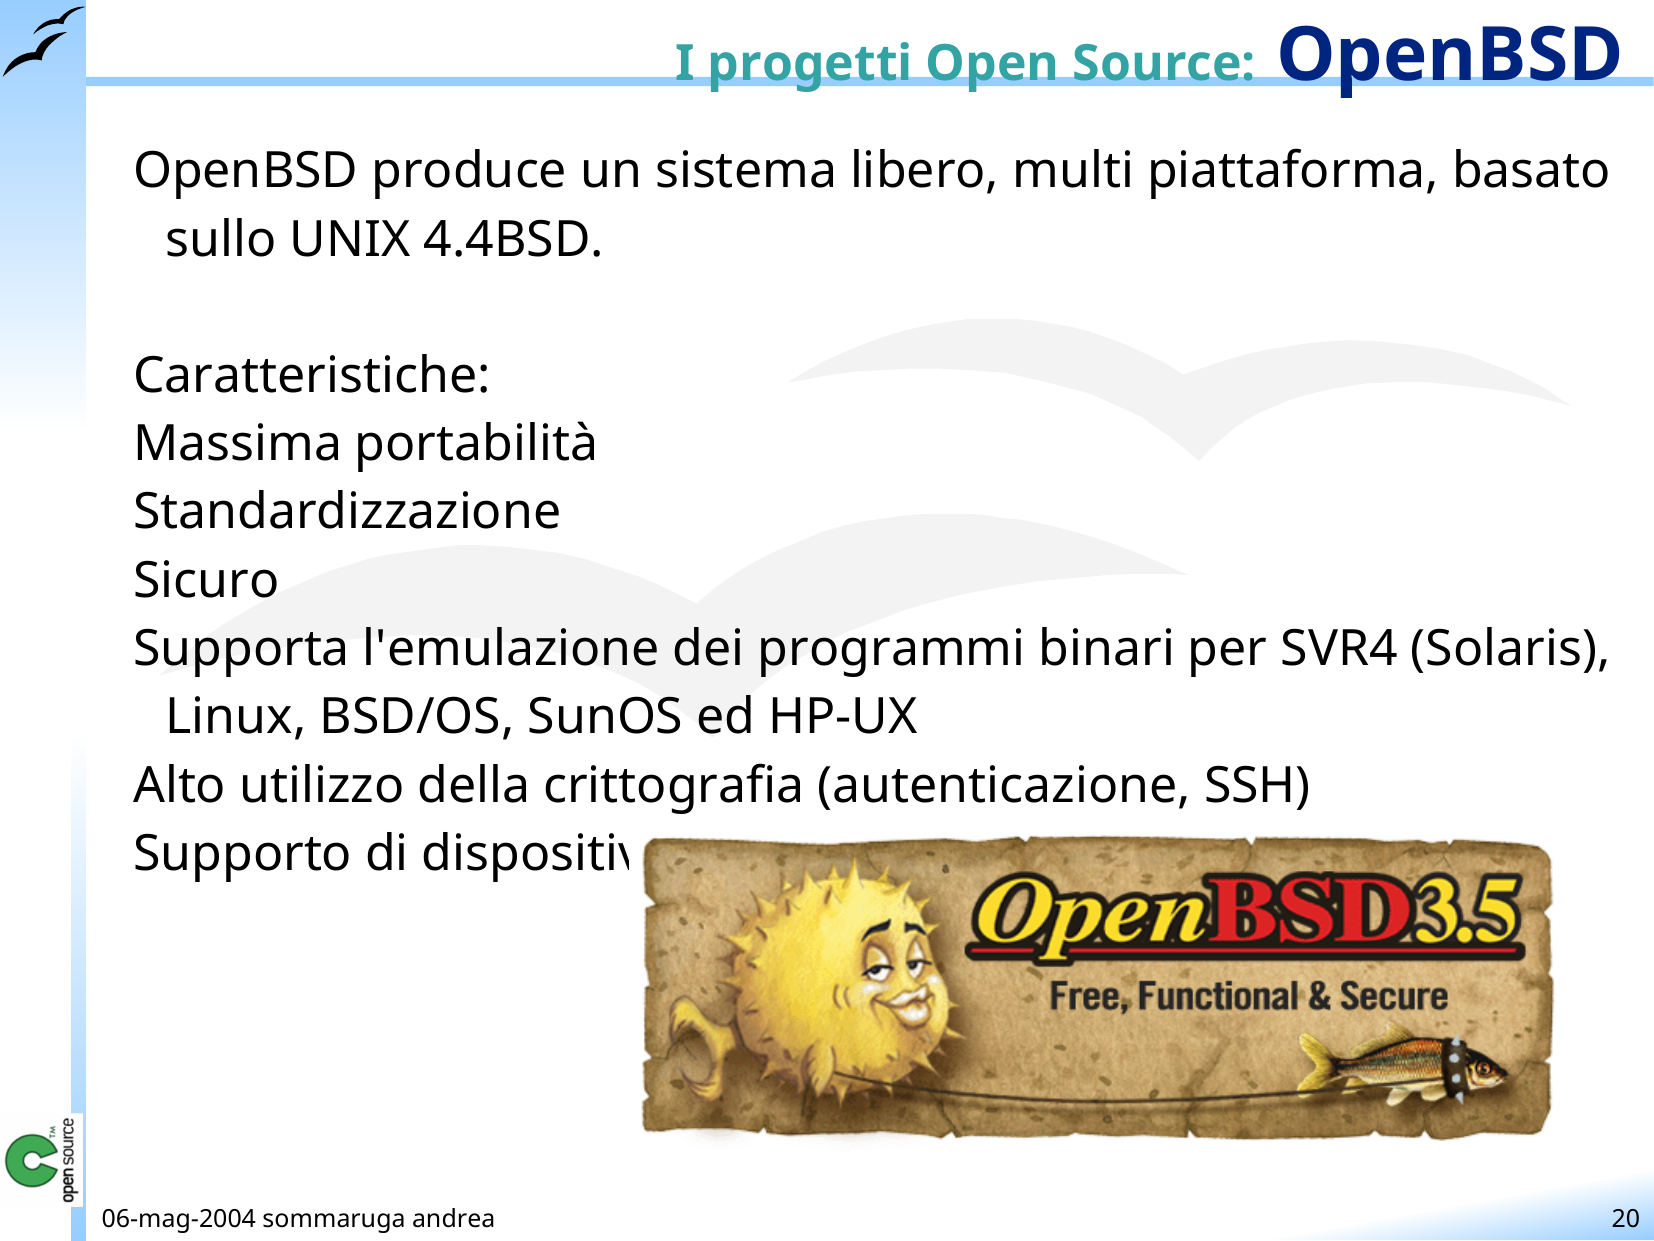

# I progetti Open Source: OpenBSD
OpenBSD produce un sistema libero, multi piattaforma, basato sullo UNIX 4.4BSD.
Caratteristiche:
Massima portabilità
Standardizzazione
Sicuro
Supporta l'emulazione dei programmi binari per SVR4 (Solaris), Linux, BSD/OS, SunOS ed HP-UX
Alto utilizzo della crittografia (autenticazione, SSH)
Supporto di dispositivi HW per la crittografia